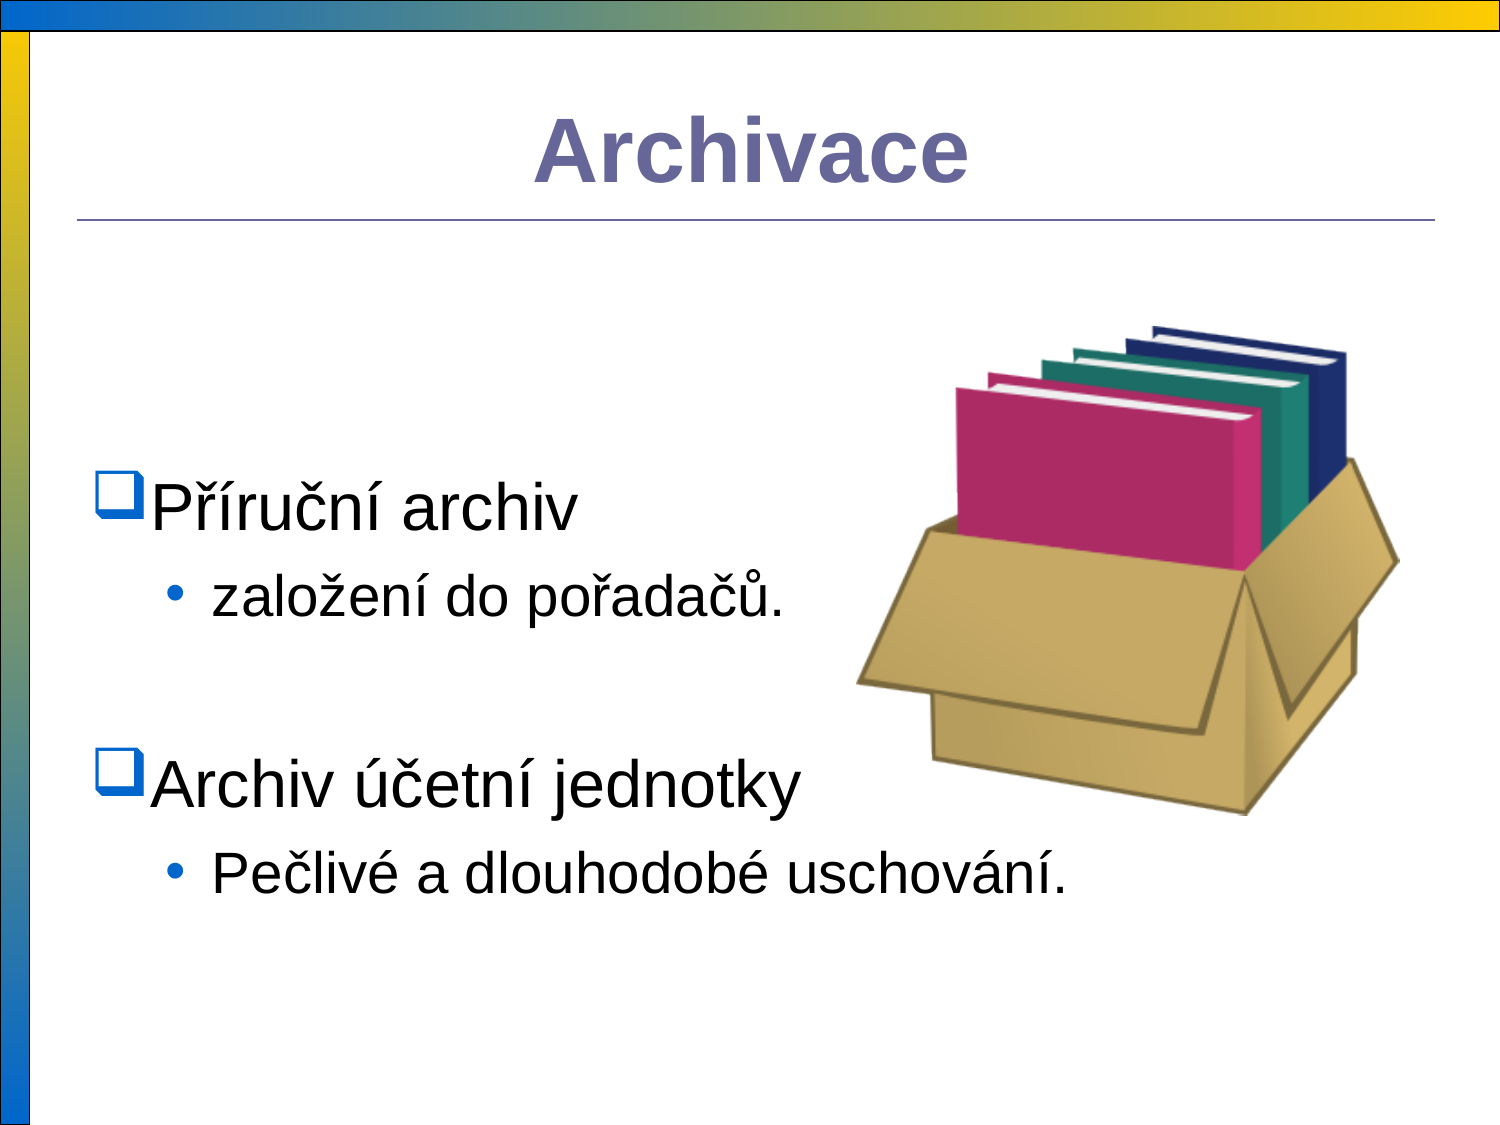

# Archivace
Příruční archiv
založení do pořadačů.
Archiv účetní jednotky
Pečlivé a dlouhodobé uschování.